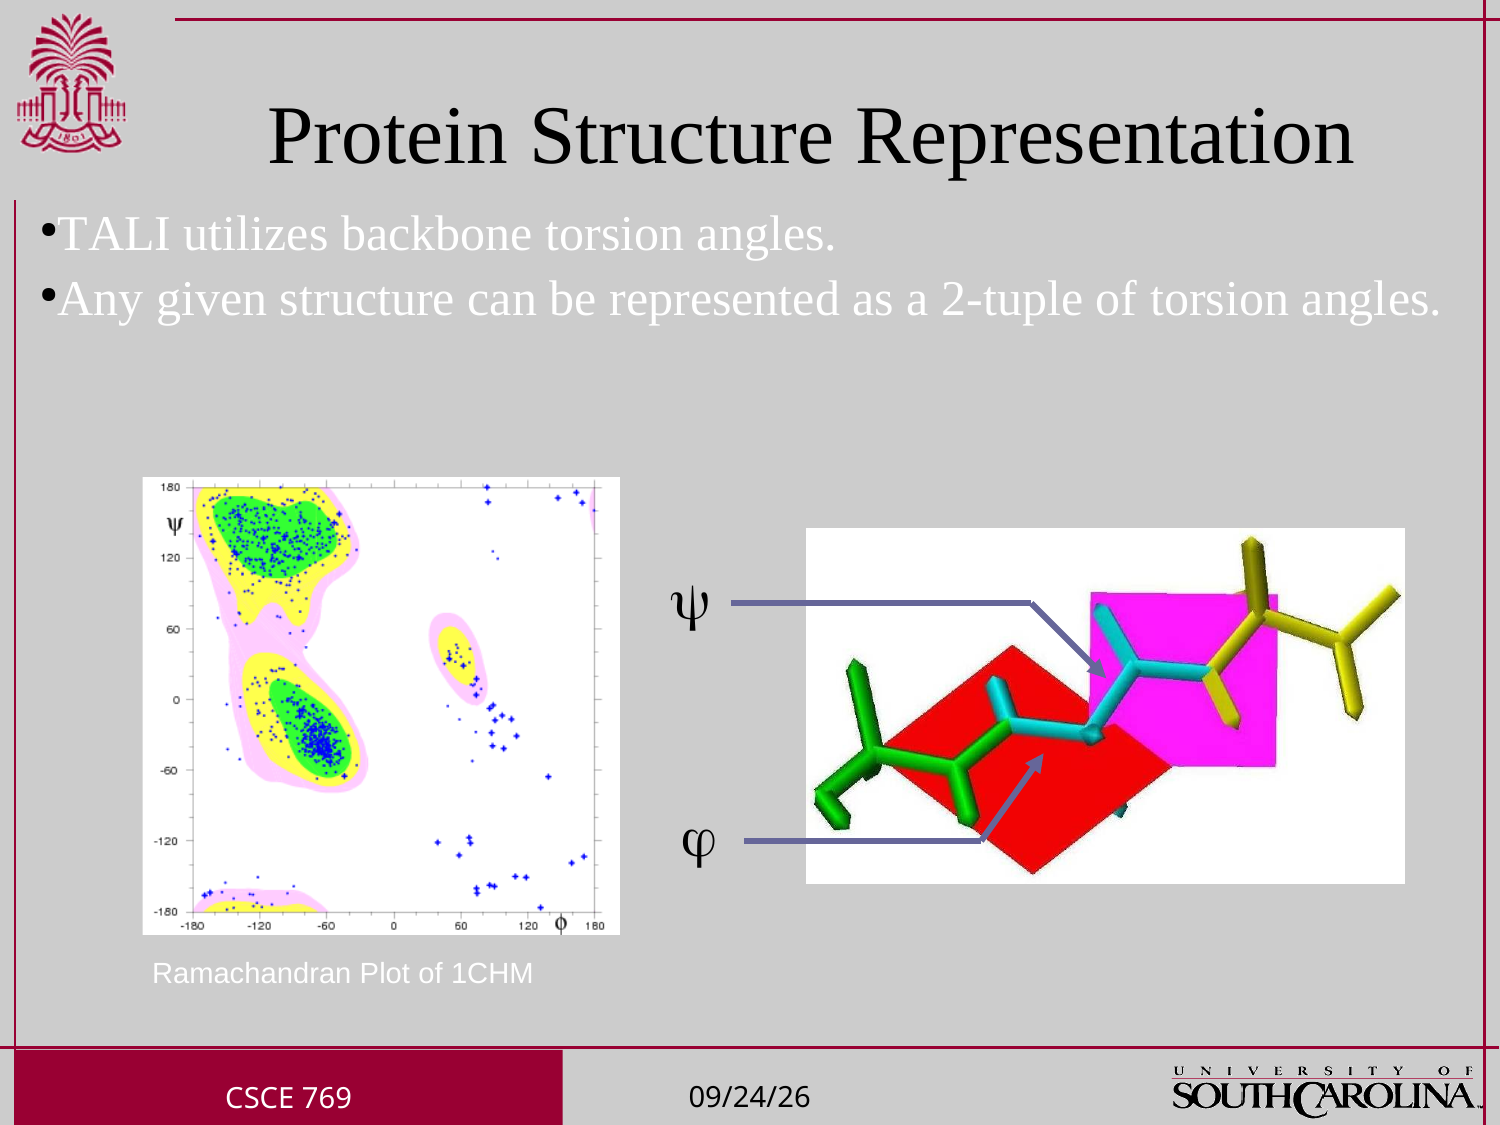

# Protein Structure Representation
TALI utilizes backbone torsion angles.
Any given structure can be represented as a 2-tuple of torsion angles.
Ramachandran Plot of 1CHM

